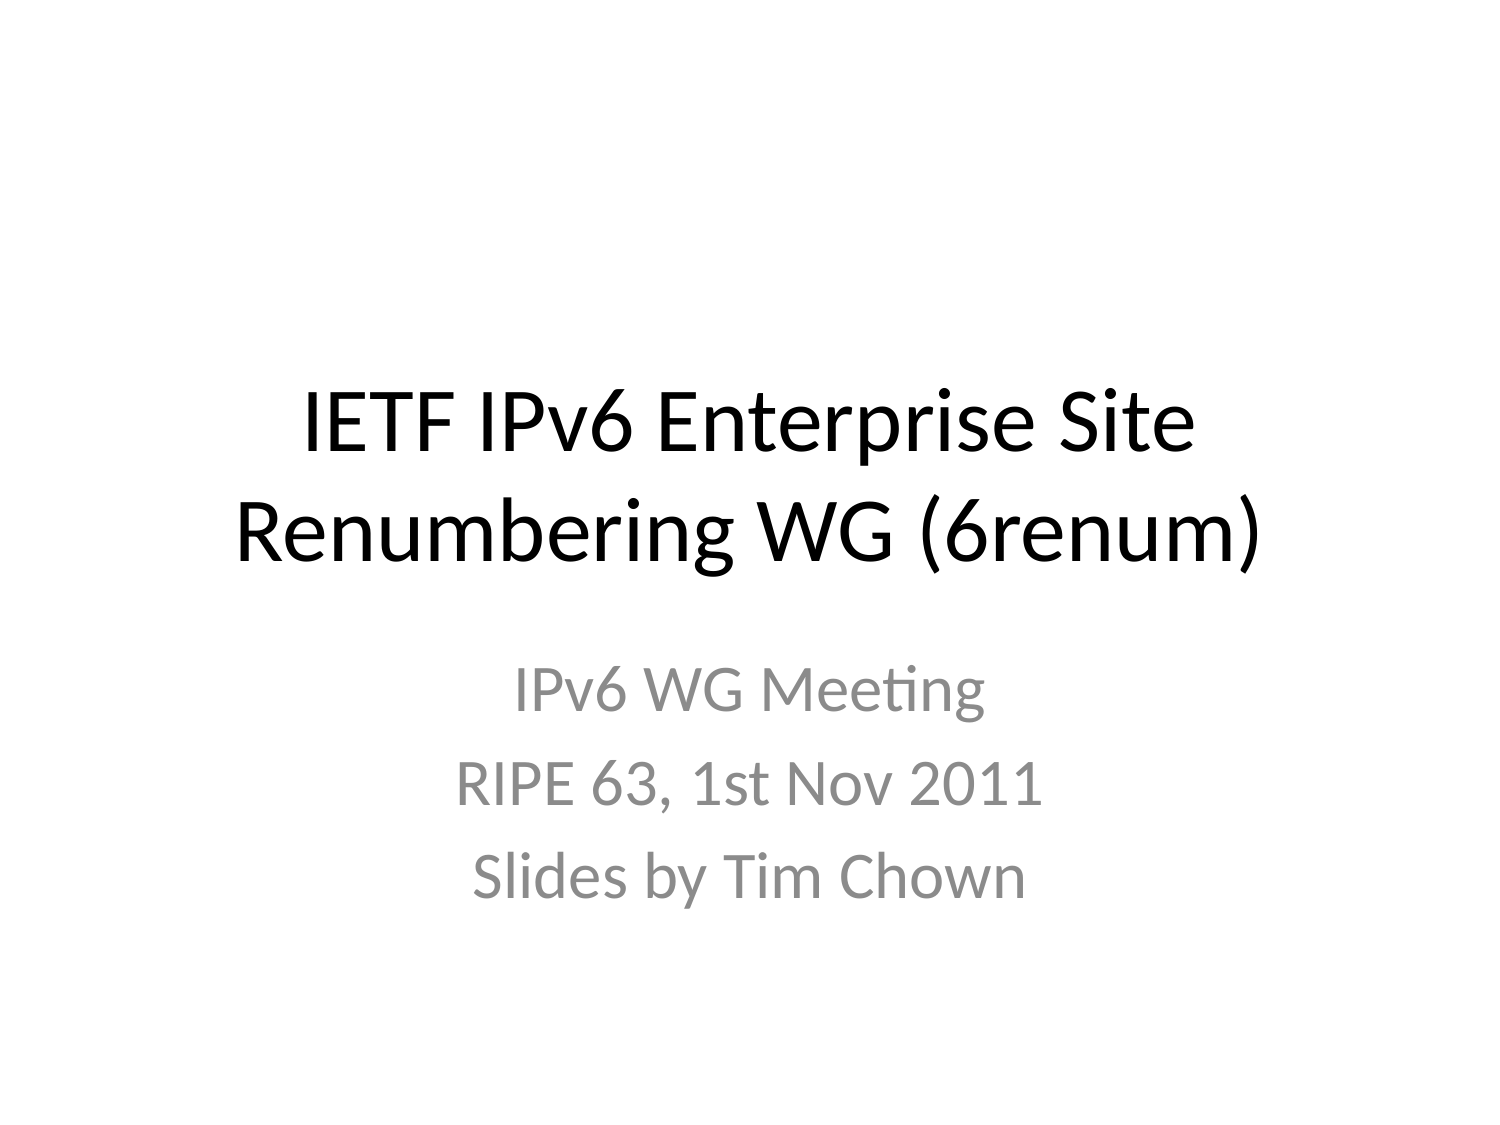

# IETF IPv6 Enterprise Site Renumbering WG (6renum)
IPv6 WG Meeting
RIPE 63, 1st Nov 2011
Slides by Tim Chown